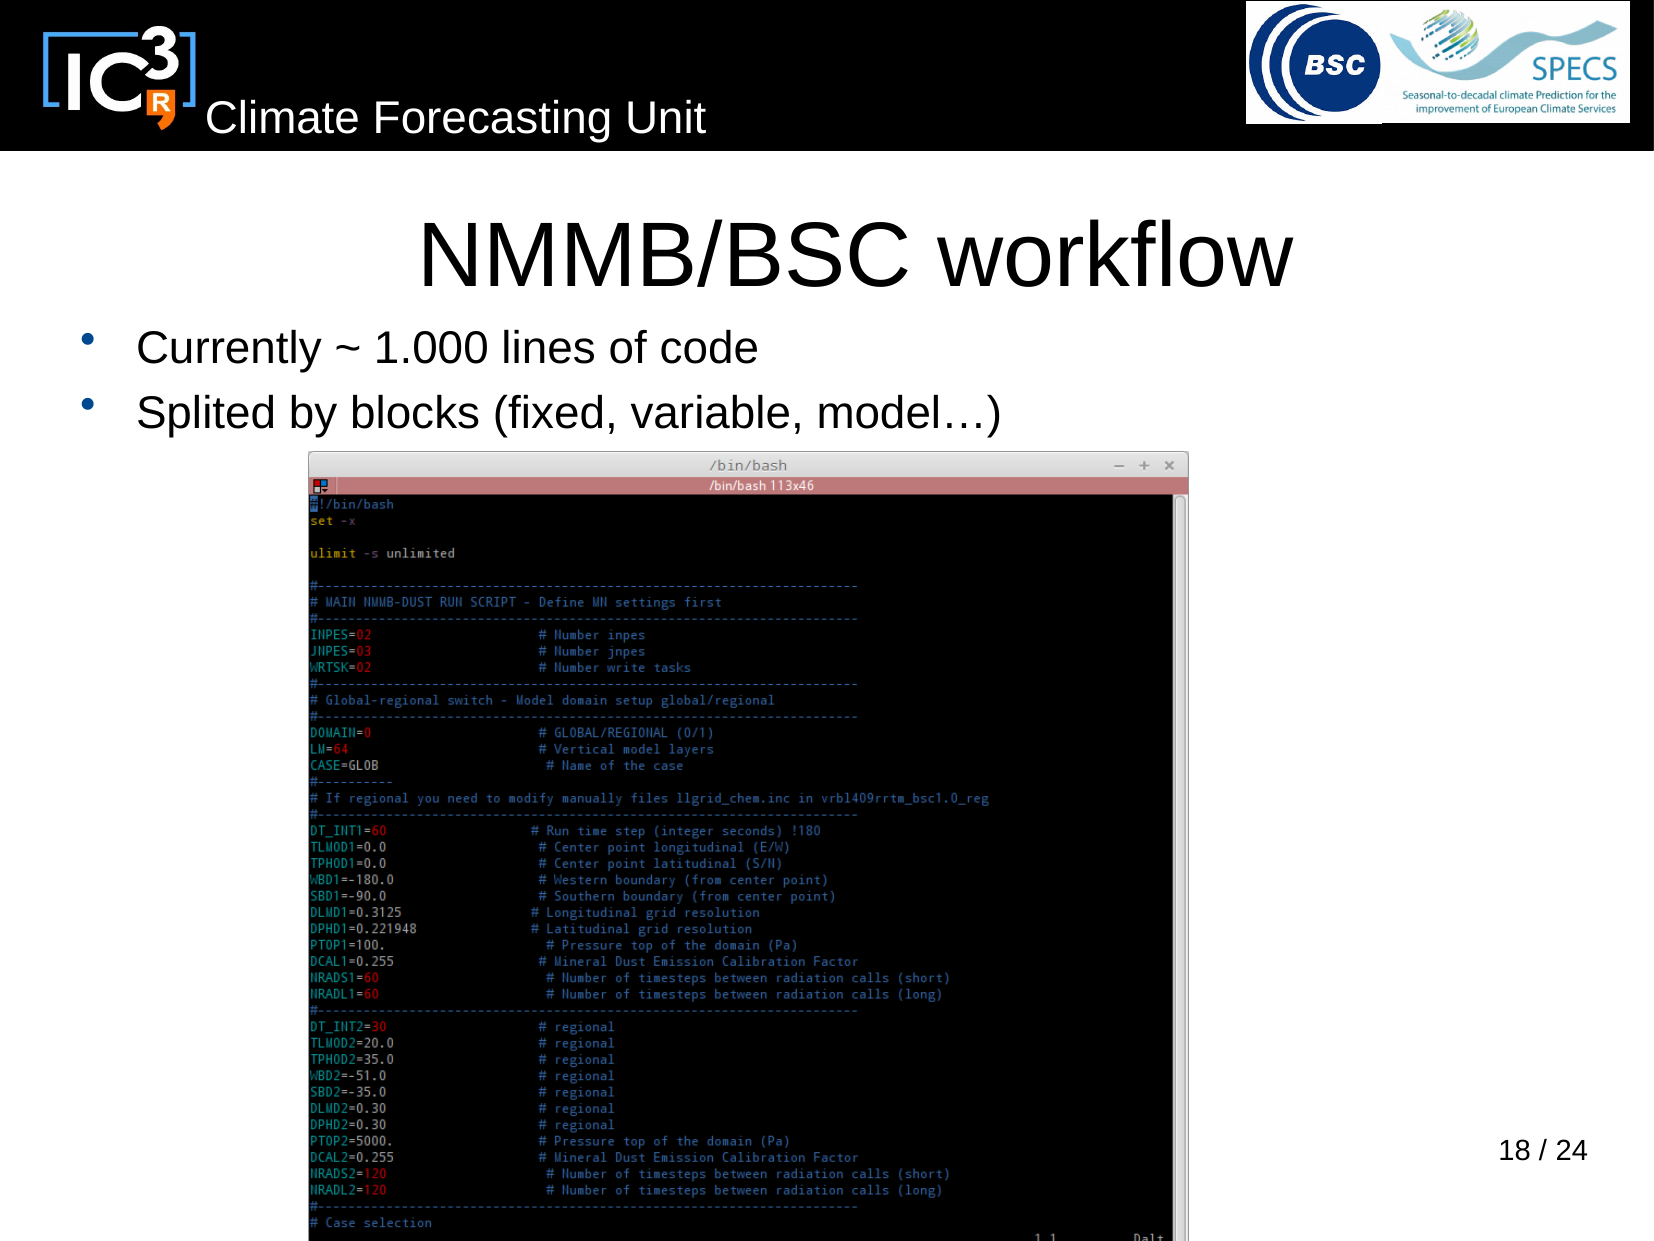

NMMB/BSC workflow
# Currently ~ 1.000 lines of code
Splited by blocks (fixed, variable, model…)
18